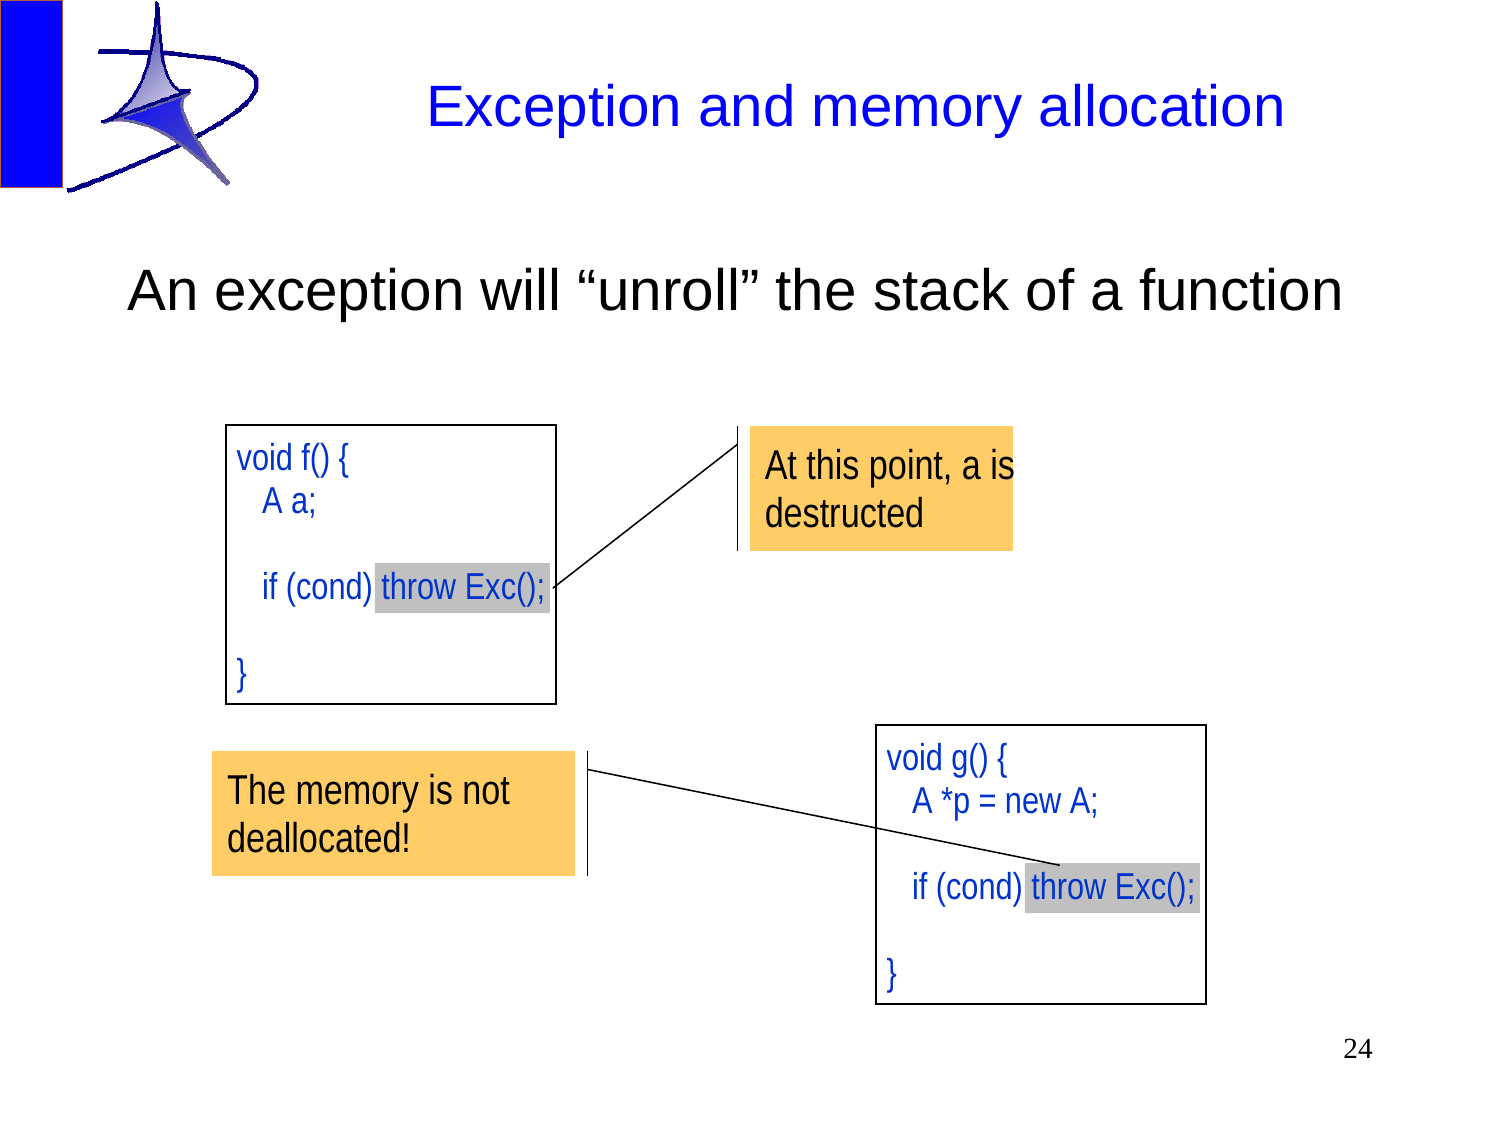

# Exception and memory allocation
An exception will “unroll” the stack of a function
void f() {
 A a;
 if (cond) throw Exc();
}
At this point, a is
destructed
void g() {
 A *p = new A;
 if (cond) throw Exc();
}
The memory is not
deallocated!
24